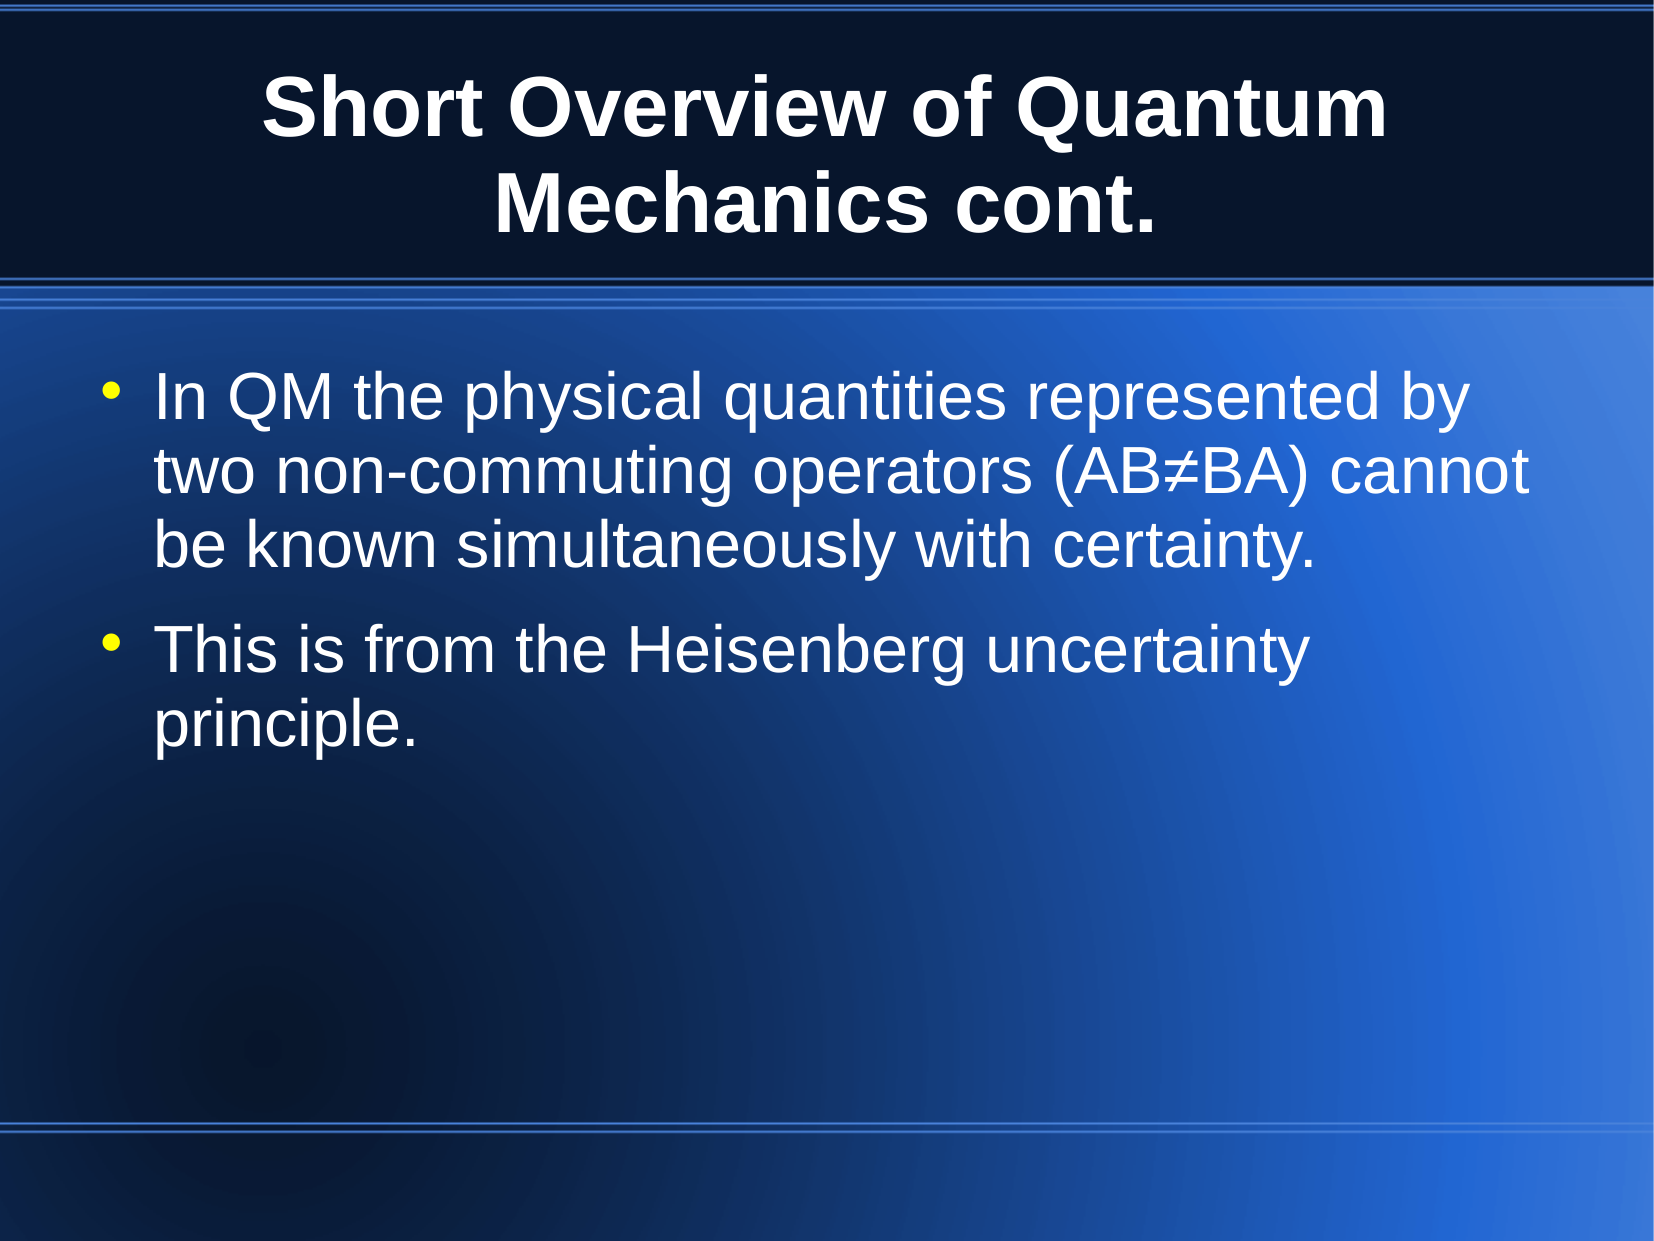

# Short Overview of Quantum Mechanics cont.
In QM the physical quantities represented by two non-commuting operators (AB≠BA) cannot be known simultaneously with certainty.
This is from the Heisenberg uncertainty principle.